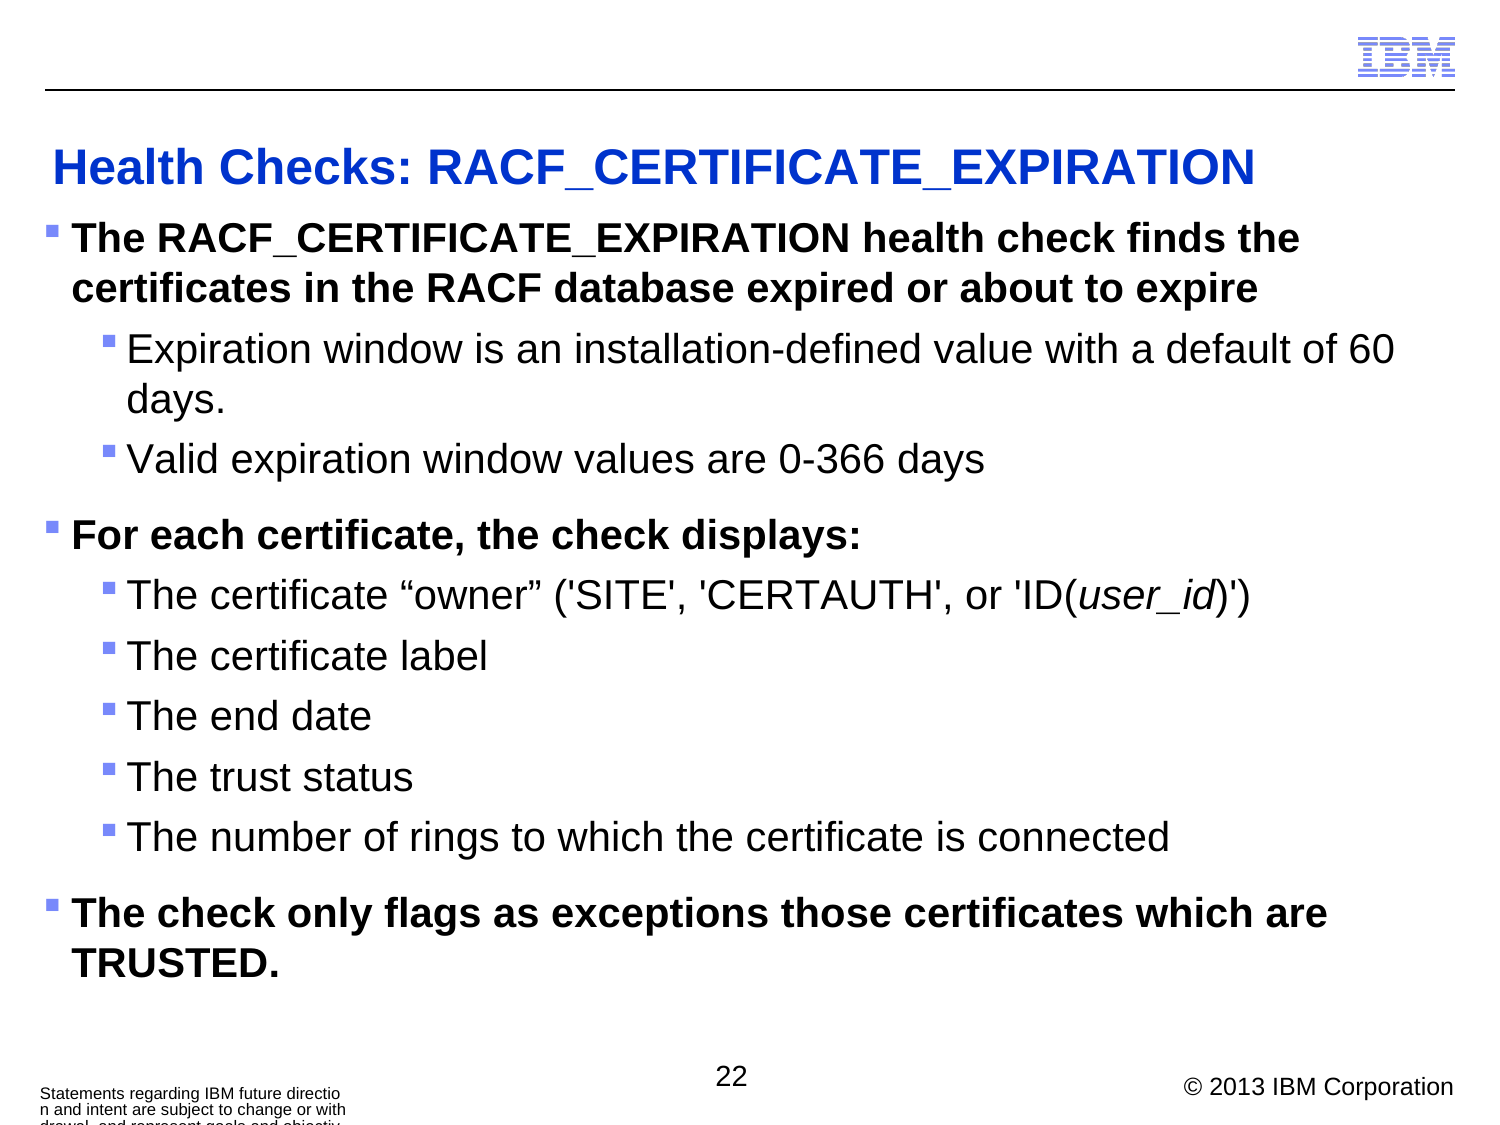

# Health Checks: RACF_CERTIFICATE_EXPIRATION
The RACF_CERTIFICATE_EXPIRATION health check finds the certificates in the RACF database expired or about to expire
Expiration window is an installation-defined value with a default of 60 days.
Valid expiration window values are 0-366 days
For each certificate, the check displays:
The certificate “owner” ('SITE', 'CERTAUTH', or 'ID(user_id)')
The certificate label
The end date
The trust status
The number of rings to which the certificate is connected
The check only flags as exceptions those certificates which are TRUSTED.
22
Statements regarding IBM future direction and intent are subject to change or withdrawal, and represent goals and objectives only.